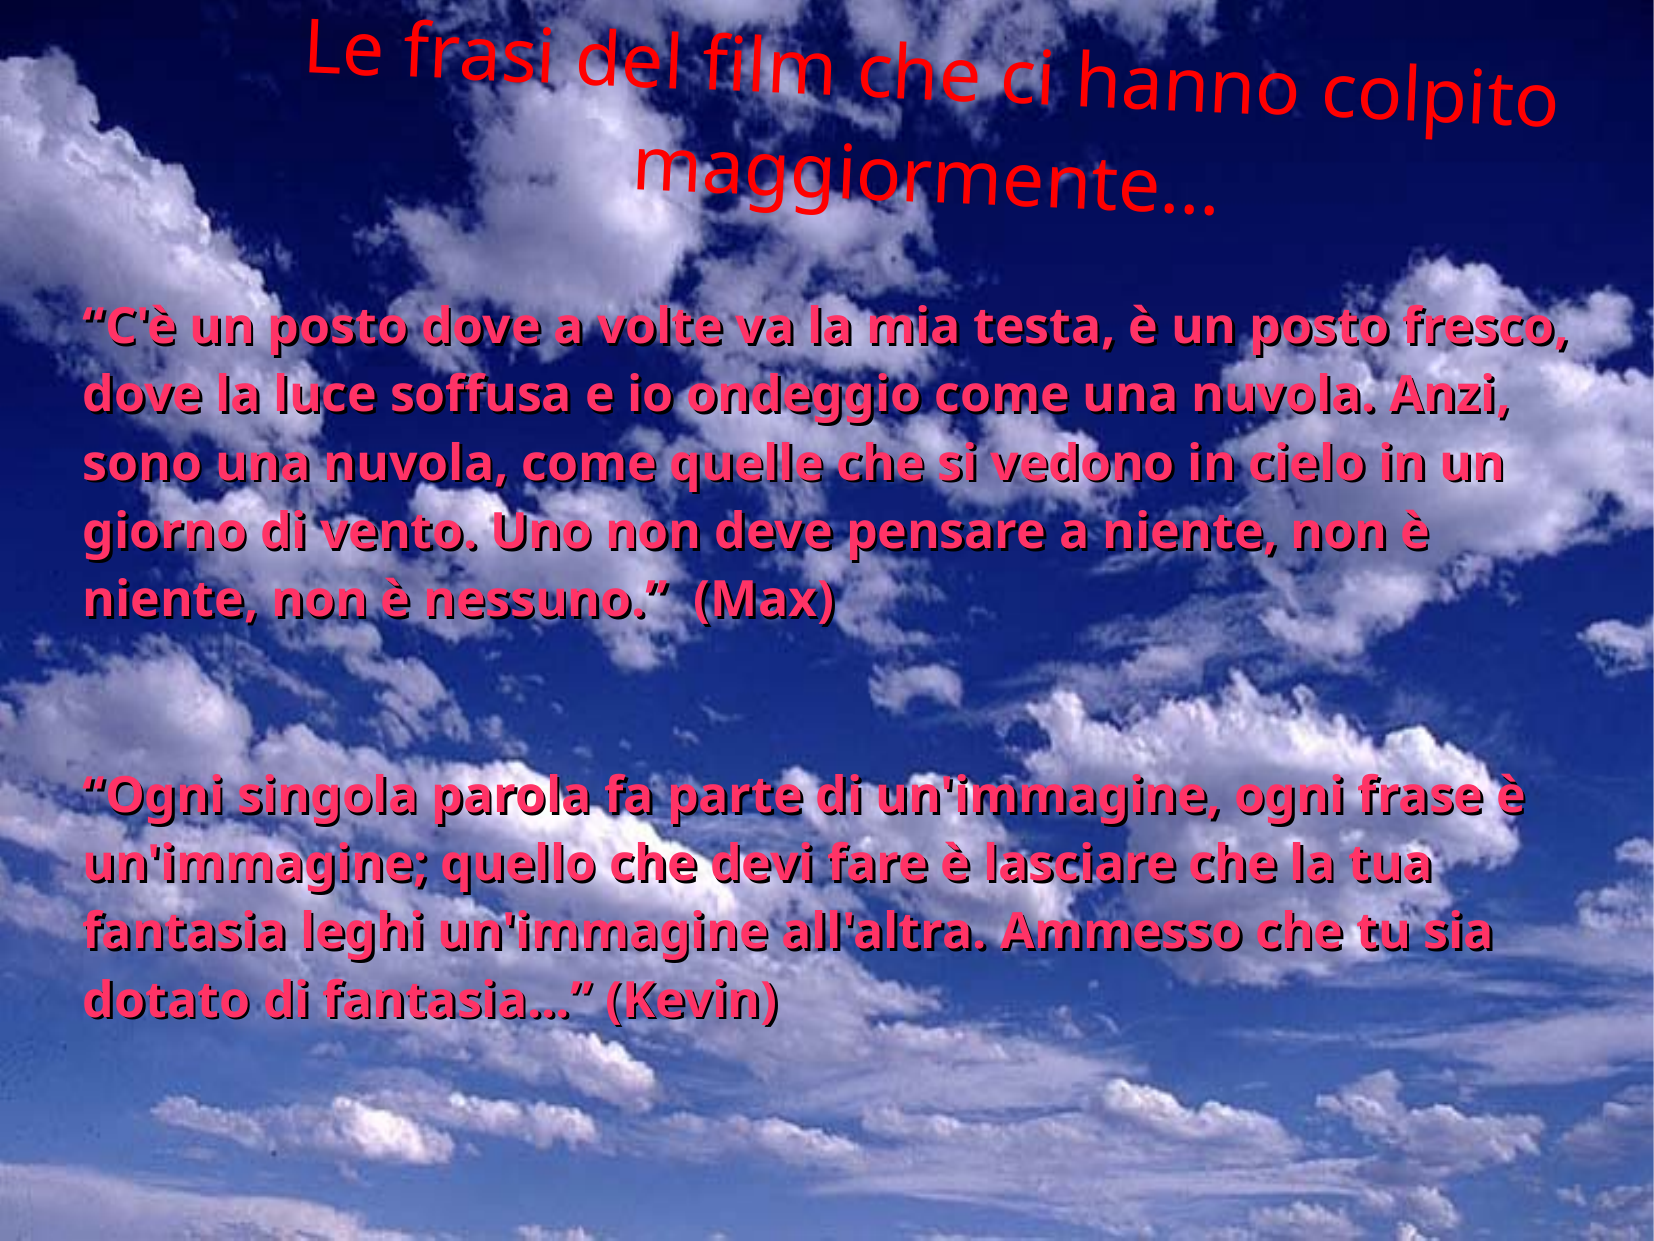

# Le frasi del film che ci hanno colpito maggiormente...
“C'è un posto dove a volte va la mia testa, è un posto fresco, dove la luce soffusa e io ondeggio come una nuvola. Anzi, sono una nuvola, come quelle che si vedono in cielo in un giorno di vento. Uno non deve pensare a niente, non è niente, non è nessuno.” (Max)
“Ogni singola parola fa parte di un'immagine, ogni frase è un'immagine; quello che devi fare è lasciare che la tua fantasia leghi un'immagine all'altra. Ammesso che tu sia dotato di fantasia...” (Kevin)